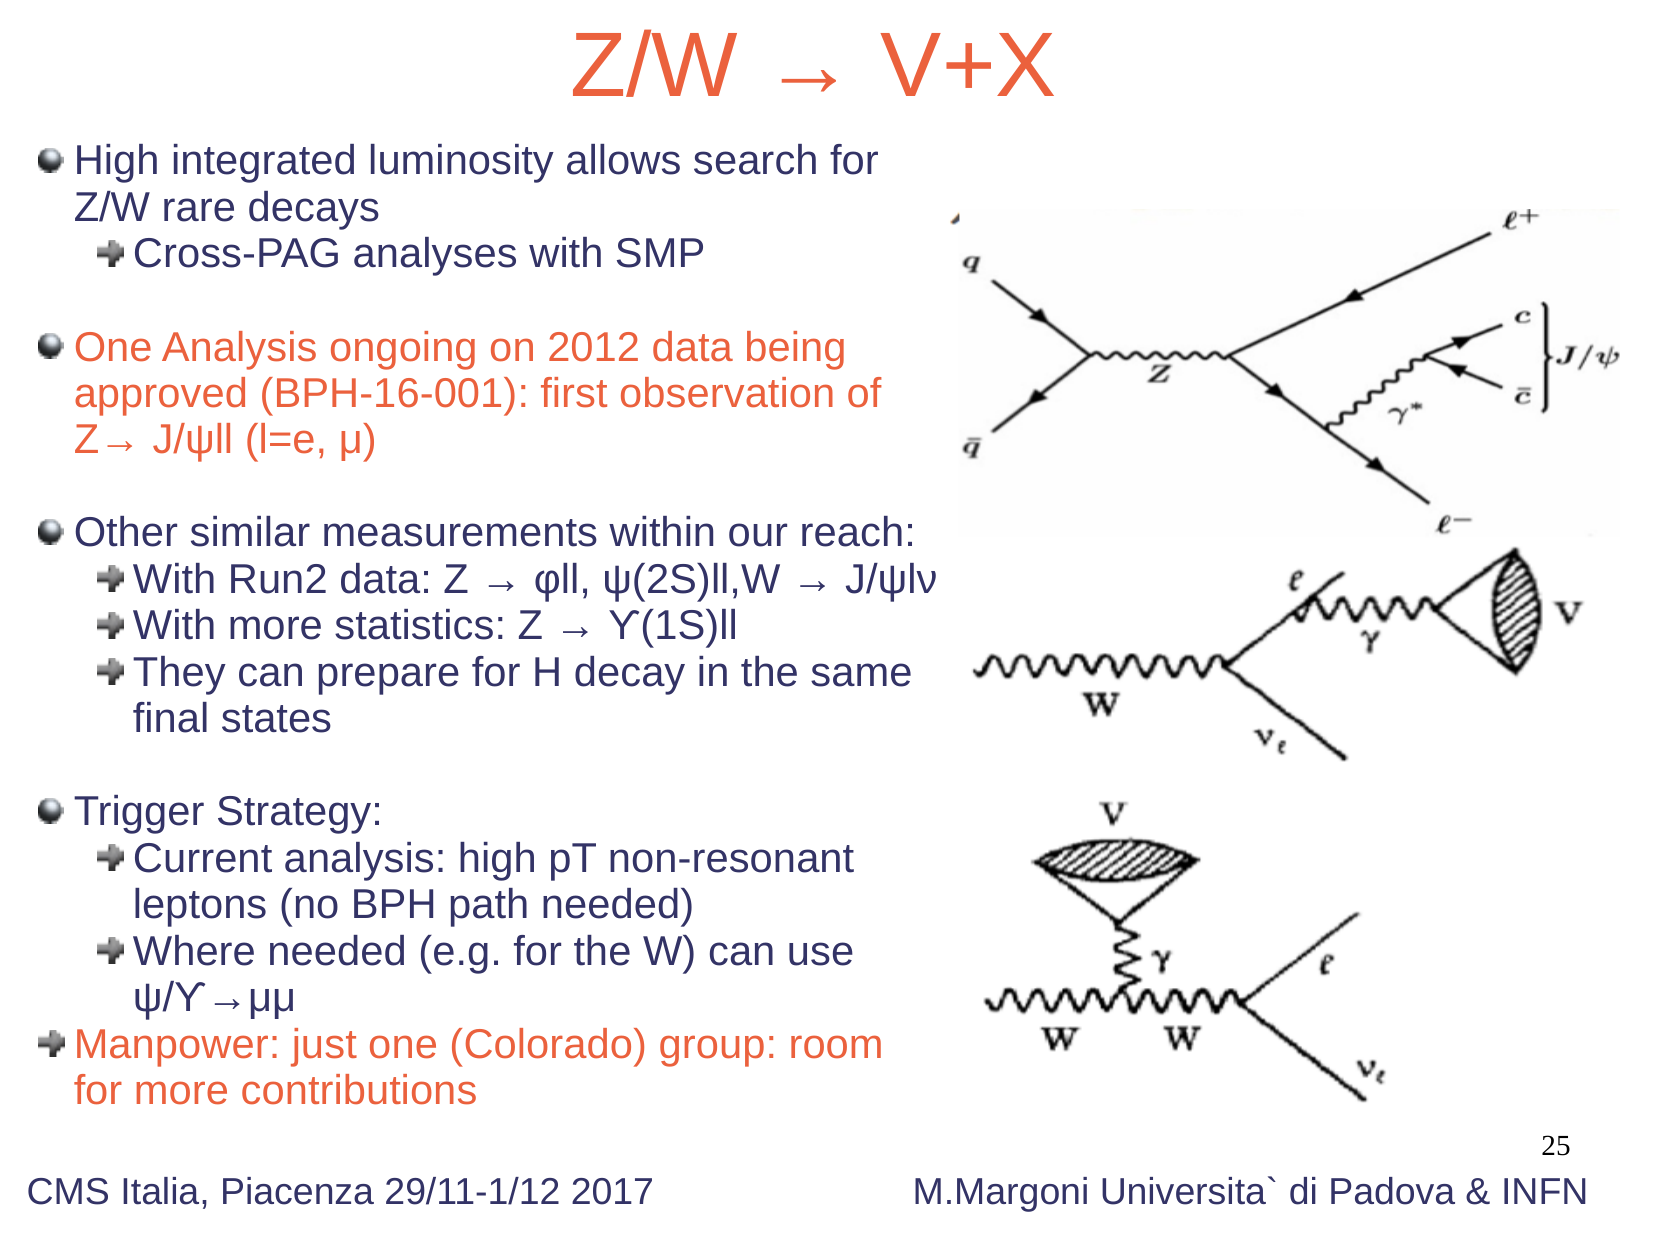

# Z/W → V+X
High integrated luminosity allows search for Z/W rare decays
Cross-PAG analyses with SMP
One Analysis ongoing on 2012 data being approved (BPH-16-001): first observation of Z→ J/ψll (l=e, μ)
Other similar measurements within our reach:
With Run2 data: Z → φll, ψ(2S)ll,W → J/ψlν
With more statistics: Z → ϒ(1S)ll
They can prepare for H decay in the same final states
Trigger Strategy:
Current analysis: high pT non-resonant leptons (no BPH path needed)
Where needed (e.g. for the W) can use ψ/ϒ→μμ
Manpower: just one (Colorado) group: room for more contributions
25
CMS Italia, Piacenza 29/11-1/12 2017				M.Margoni Universita` di Padova & INFN